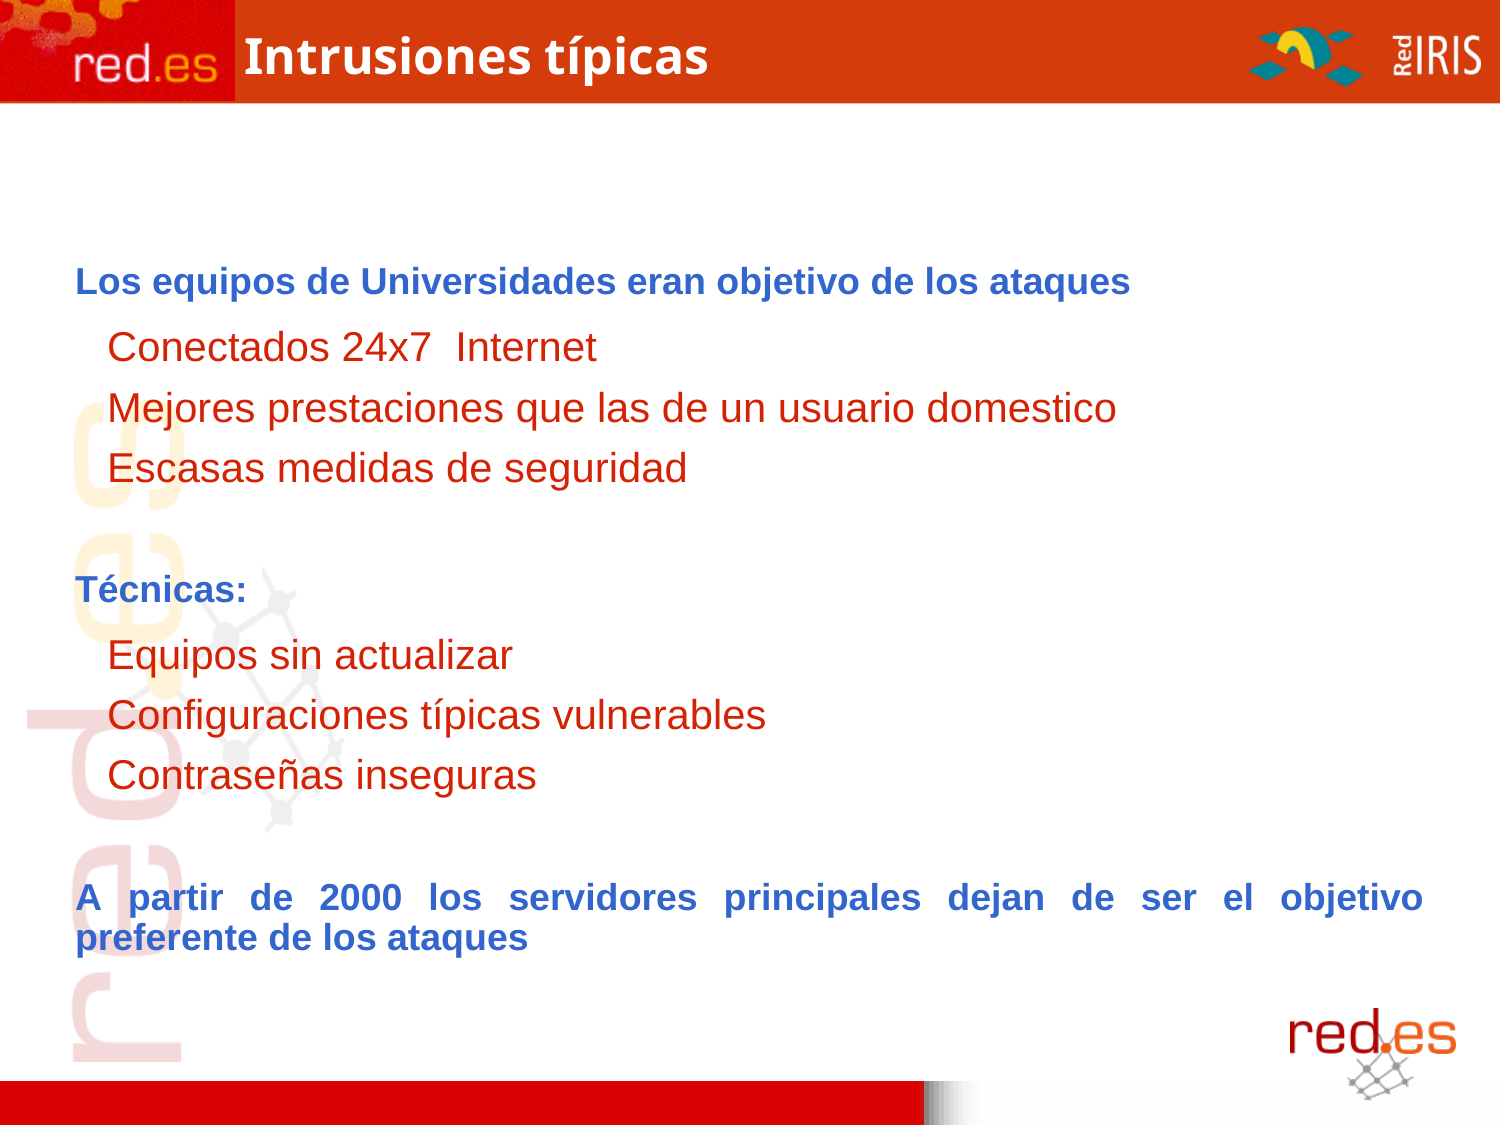

Intrusiones típicas
# Los equipos de Universidades eran objetivo de los ataques
Conectados 24x7 Internet
Mejores prestaciones que las de un usuario domestico
Escasas medidas de seguridad
Técnicas:
Equipos sin actualizar
Configuraciones típicas vulnerables
Contraseñas inseguras
A partir de 2000 los servidores principales dejan de ser el objetivo preferente de los ataques